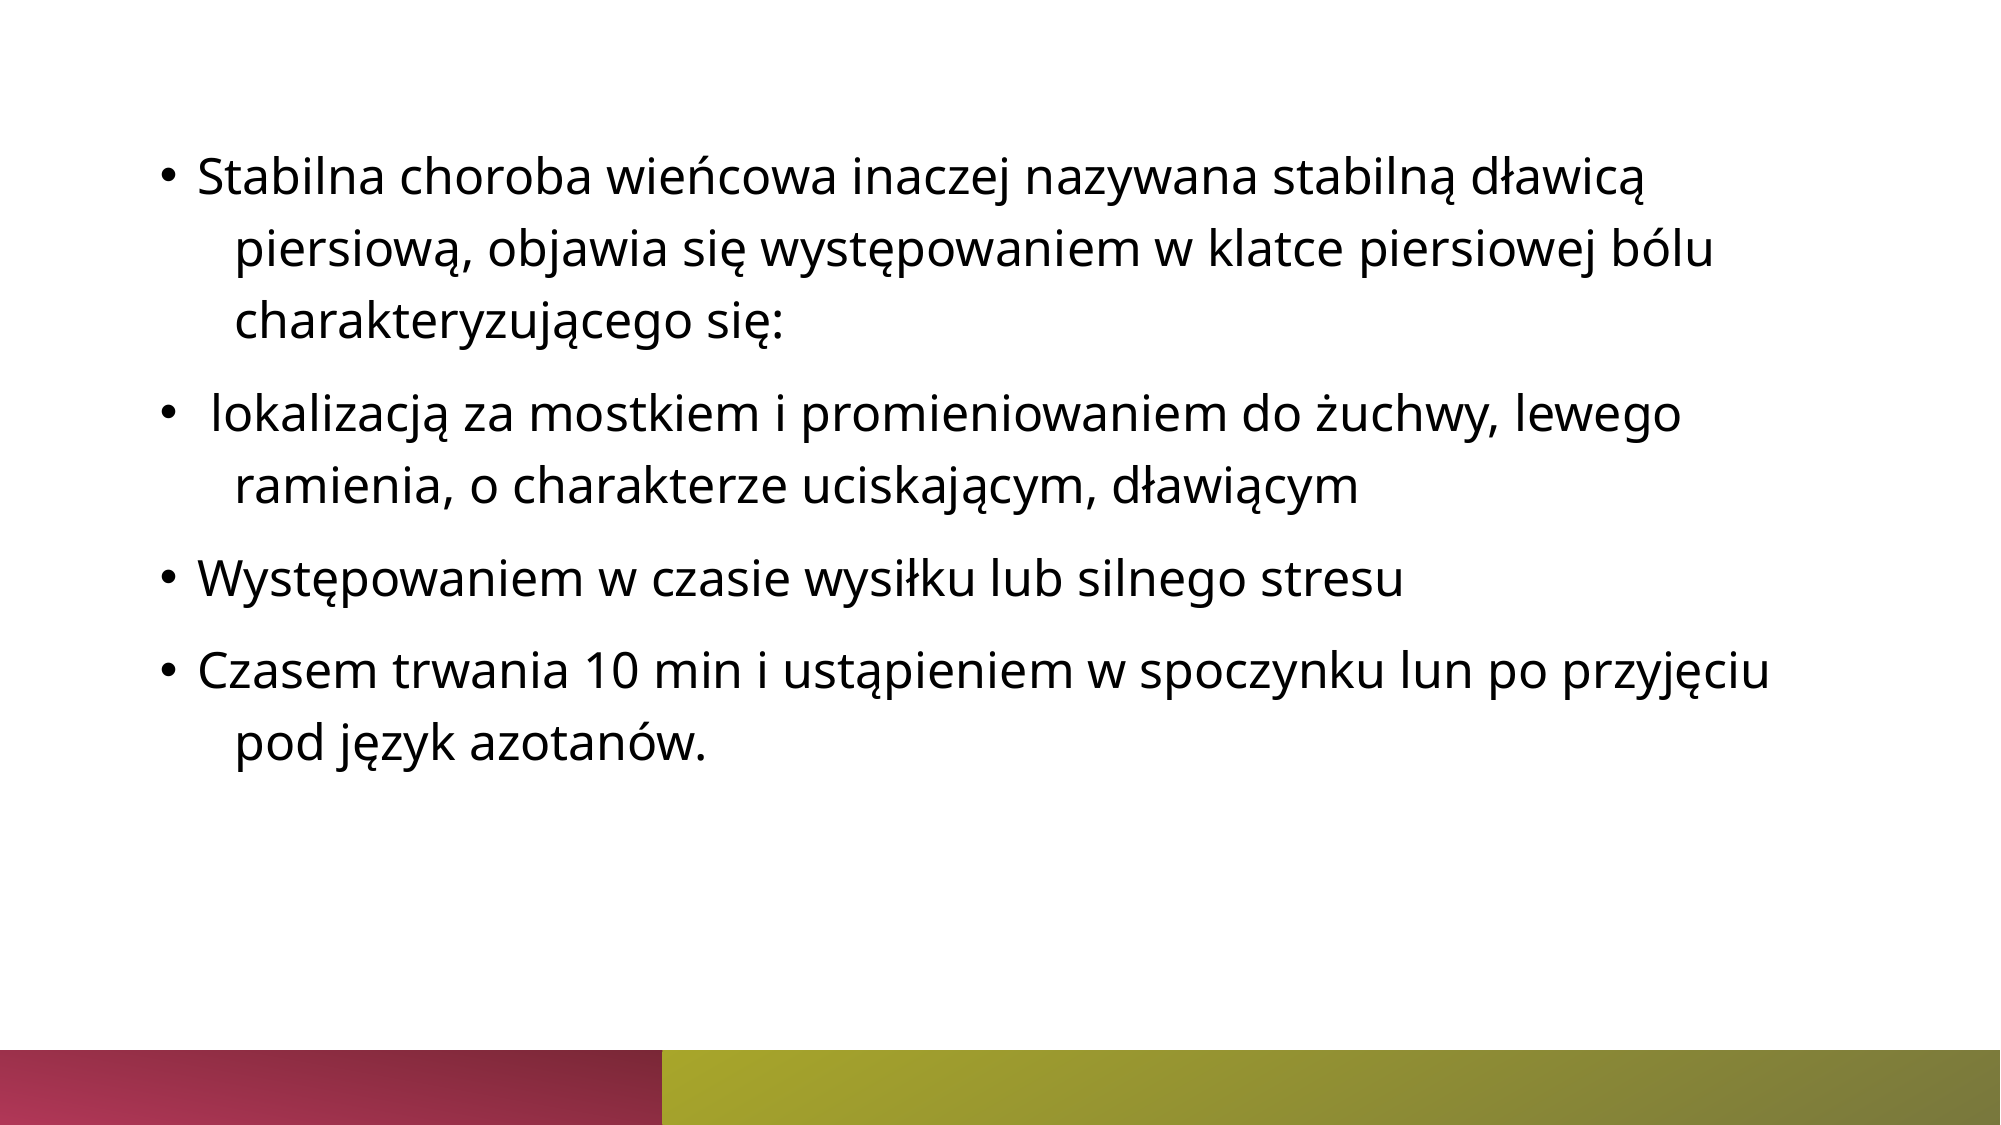

# Stabilna choroba wieńcowa inaczej nazywana stabilną dławicą piersiową, objawia się występowaniem w klatce piersiowej bólu charakteryzującego się:
 lokalizacją za mostkiem i promieniowaniem do żuchwy, lewego ramienia, o charakterze uciskającym, dławiącym
Występowaniem w czasie wysiłku lub silnego stresu
Czasem trwania 10 min i ustąpieniem w spoczynku lun po przyjęciu pod język azotanów.